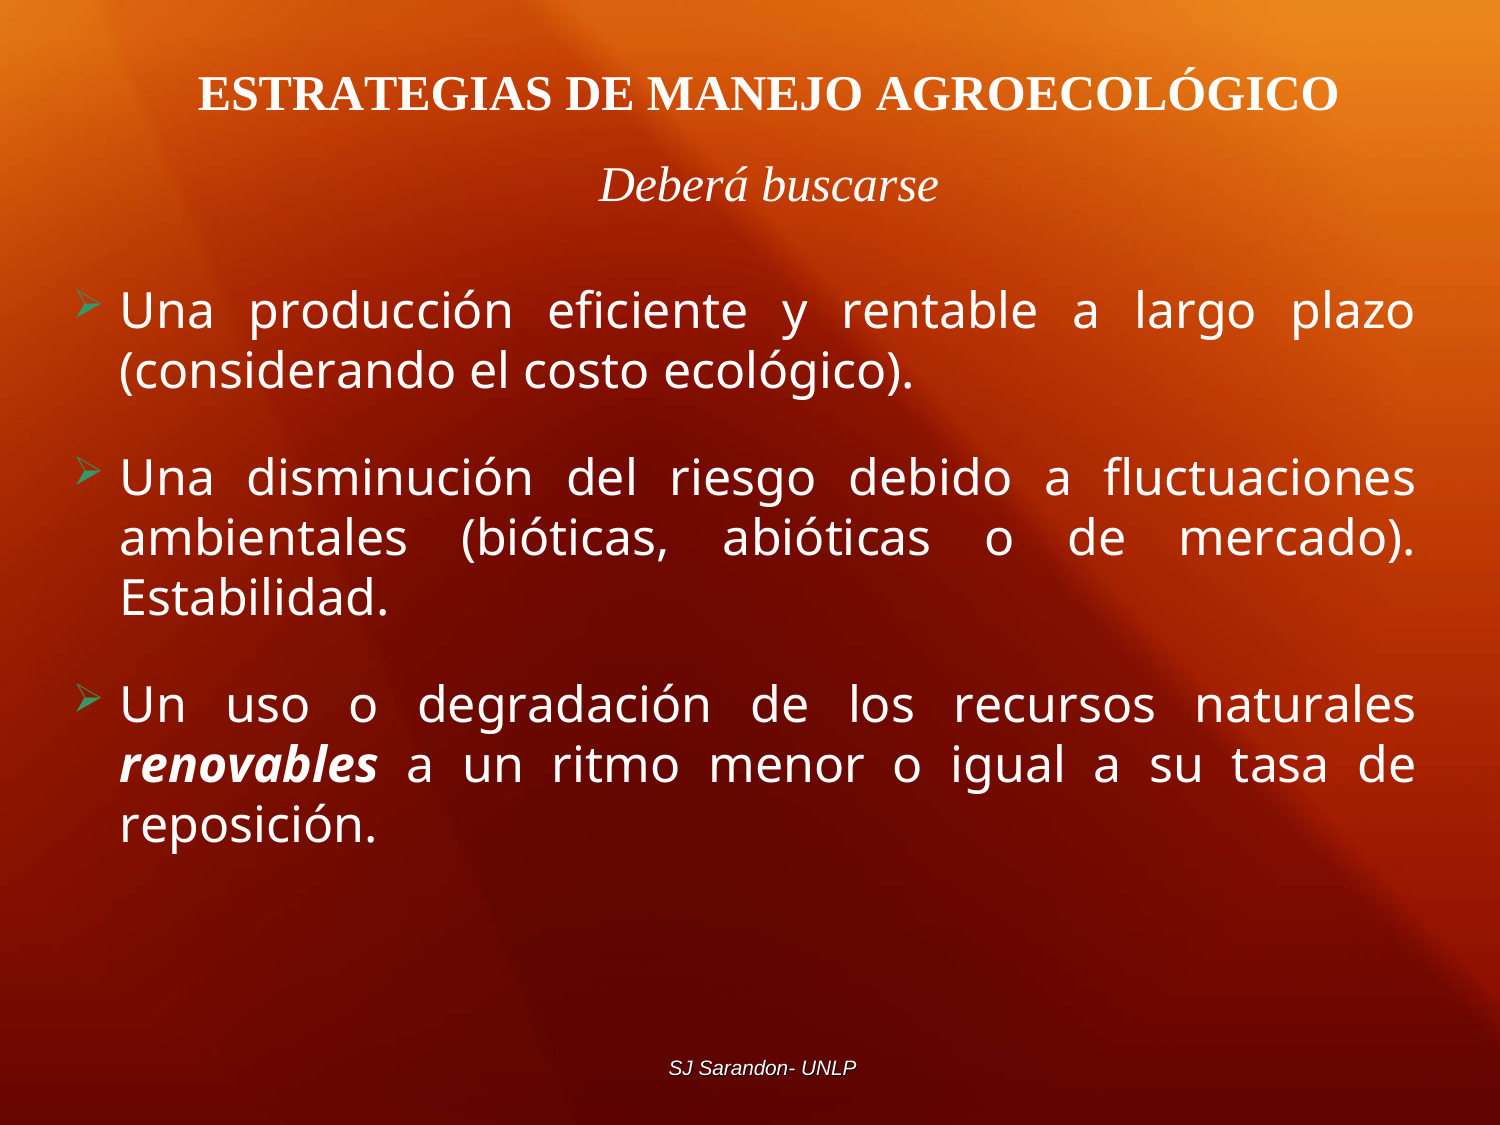

ESTRATEGIAS DE MANEJO AGROECOLÓGICO
Deberá buscarse
Una producción eficiente y rentable a largo plazo (considerando el costo ecológico).
Una disminución del riesgo debido a fluctuaciones ambientales (bióticas, abióticas o de mercado). Estabilidad.
Un uso o degradación de los recursos naturales renovables a un ritmo menor o igual a su tasa de reposición.
SJ Sarandon- UNLP